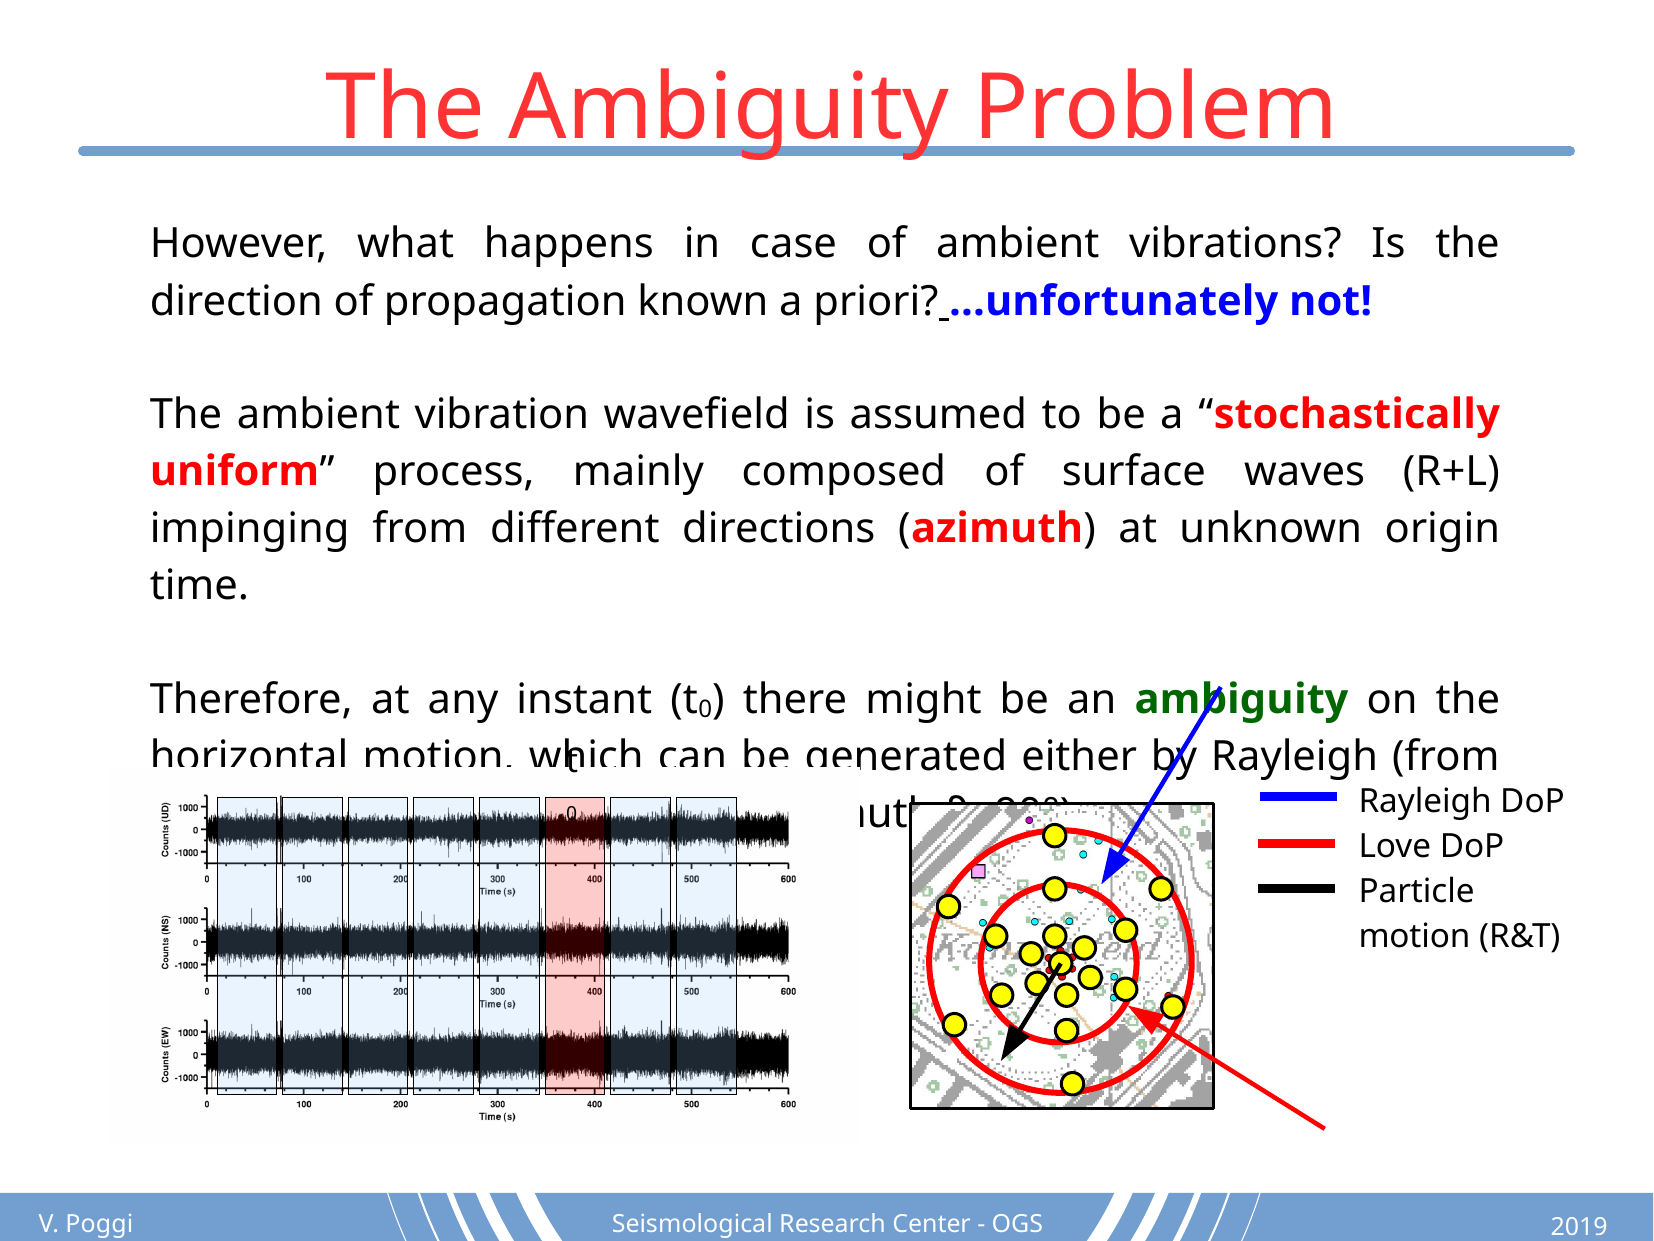

The Ambiguity Problem
However, what happens in case of ambient vibrations? Is the direction of propagation known a priori? ...unfortunately not!
The ambient vibration wavefield is assumed to be a “stochastically uniform” process, mainly composed of surface waves (R+L) impinging from different directions (azimuth) at unknown origin time.
Therefore, at any instant (t0) there might be an ambiguity on the horizontal motion, which can be generated either by Rayleigh (from azimuth ϑ) or Love waves (from azimuth ϑ±90°).
t0
Rayleigh DoP
Love DoP
Particle motion (R&T)